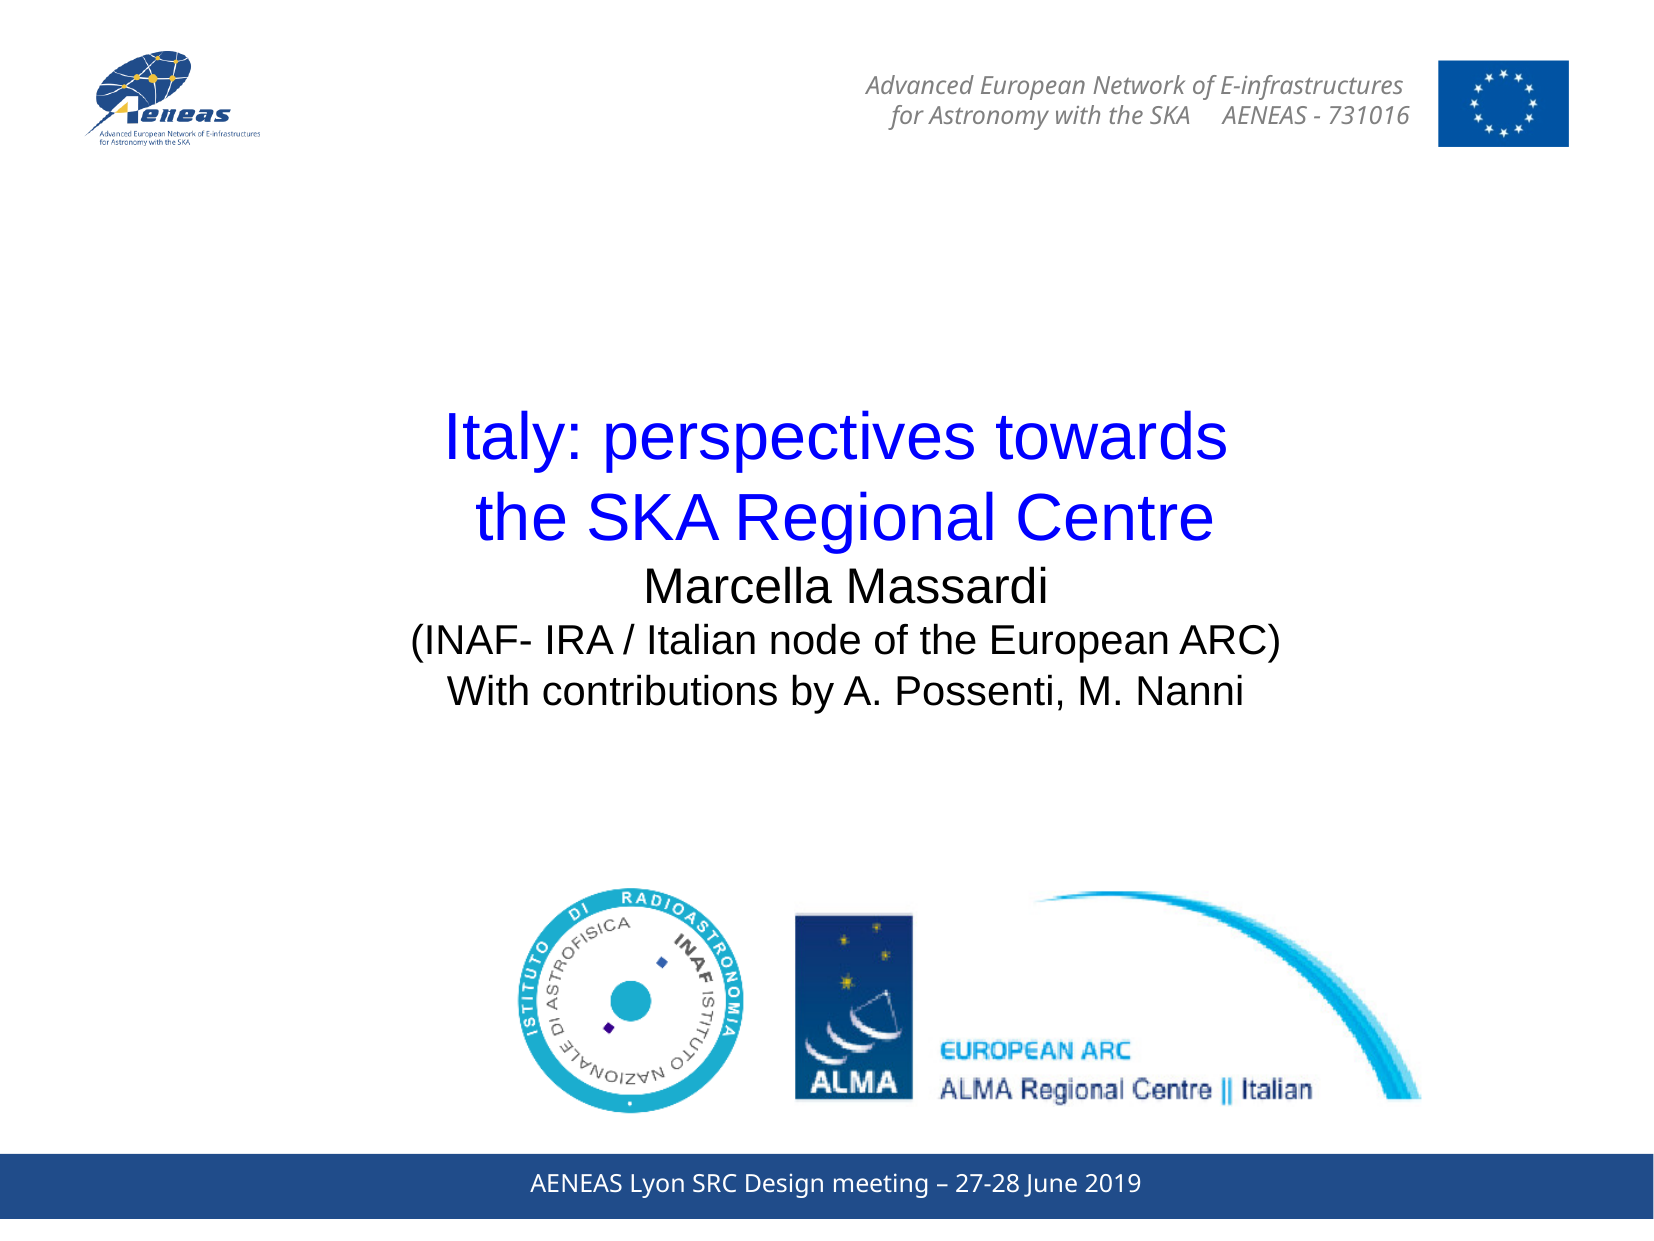

#
Italy: perspectives towards
the SKA Regional Centre
Marcella Massardi
(INAF- IRA / Italian node of the European ARC)
With contributions by A. Possenti, M. Nanni
AENEAS Lyon SRC Design meeting – 27-28 June 2019